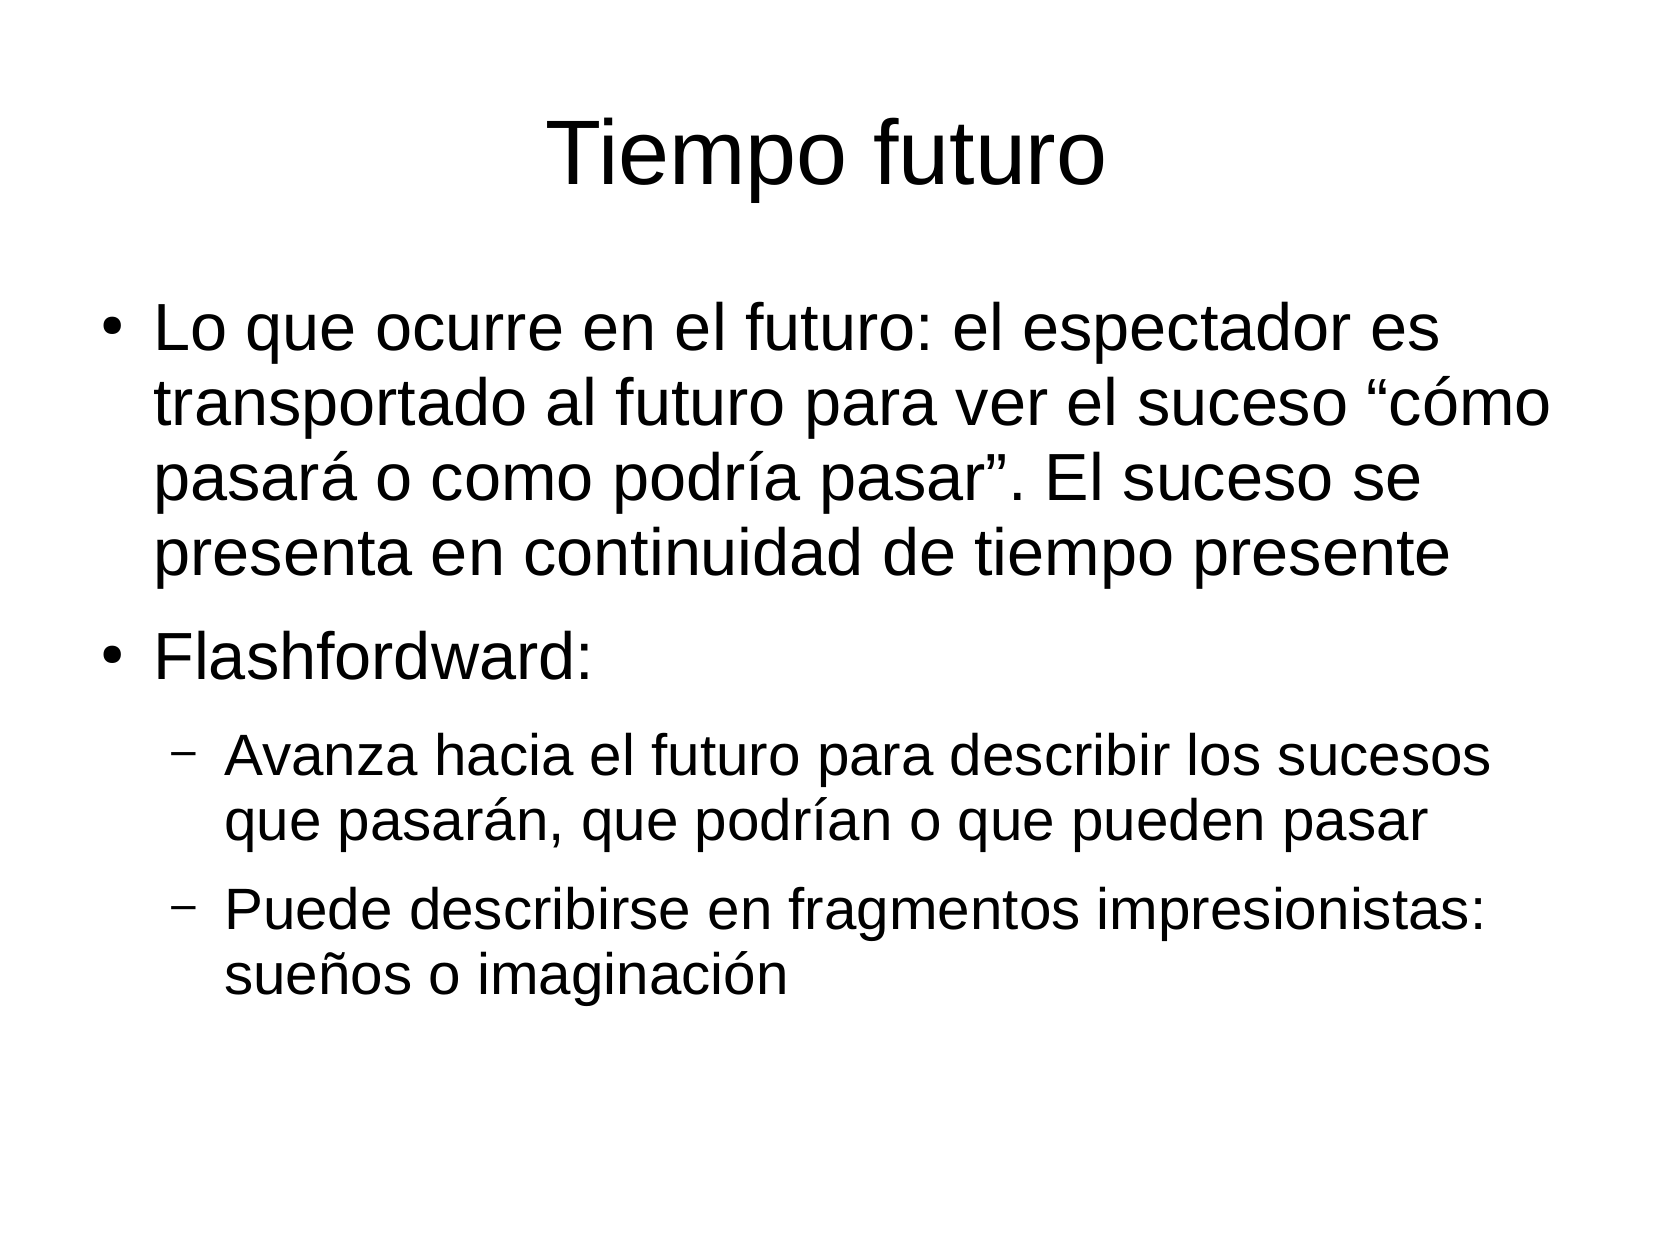

# Tiempo futuro
Lo que ocurre en el futuro: el espectador es transportado al futuro para ver el suceso “cómo pasará o como podría pasar”. El suceso se presenta en continuidad de tiempo presente
Flashfordward:
Avanza hacia el futuro para describir los sucesos que pasarán, que podrían o que pueden pasar
Puede describirse en fragmentos impresionistas: sueños o imaginación